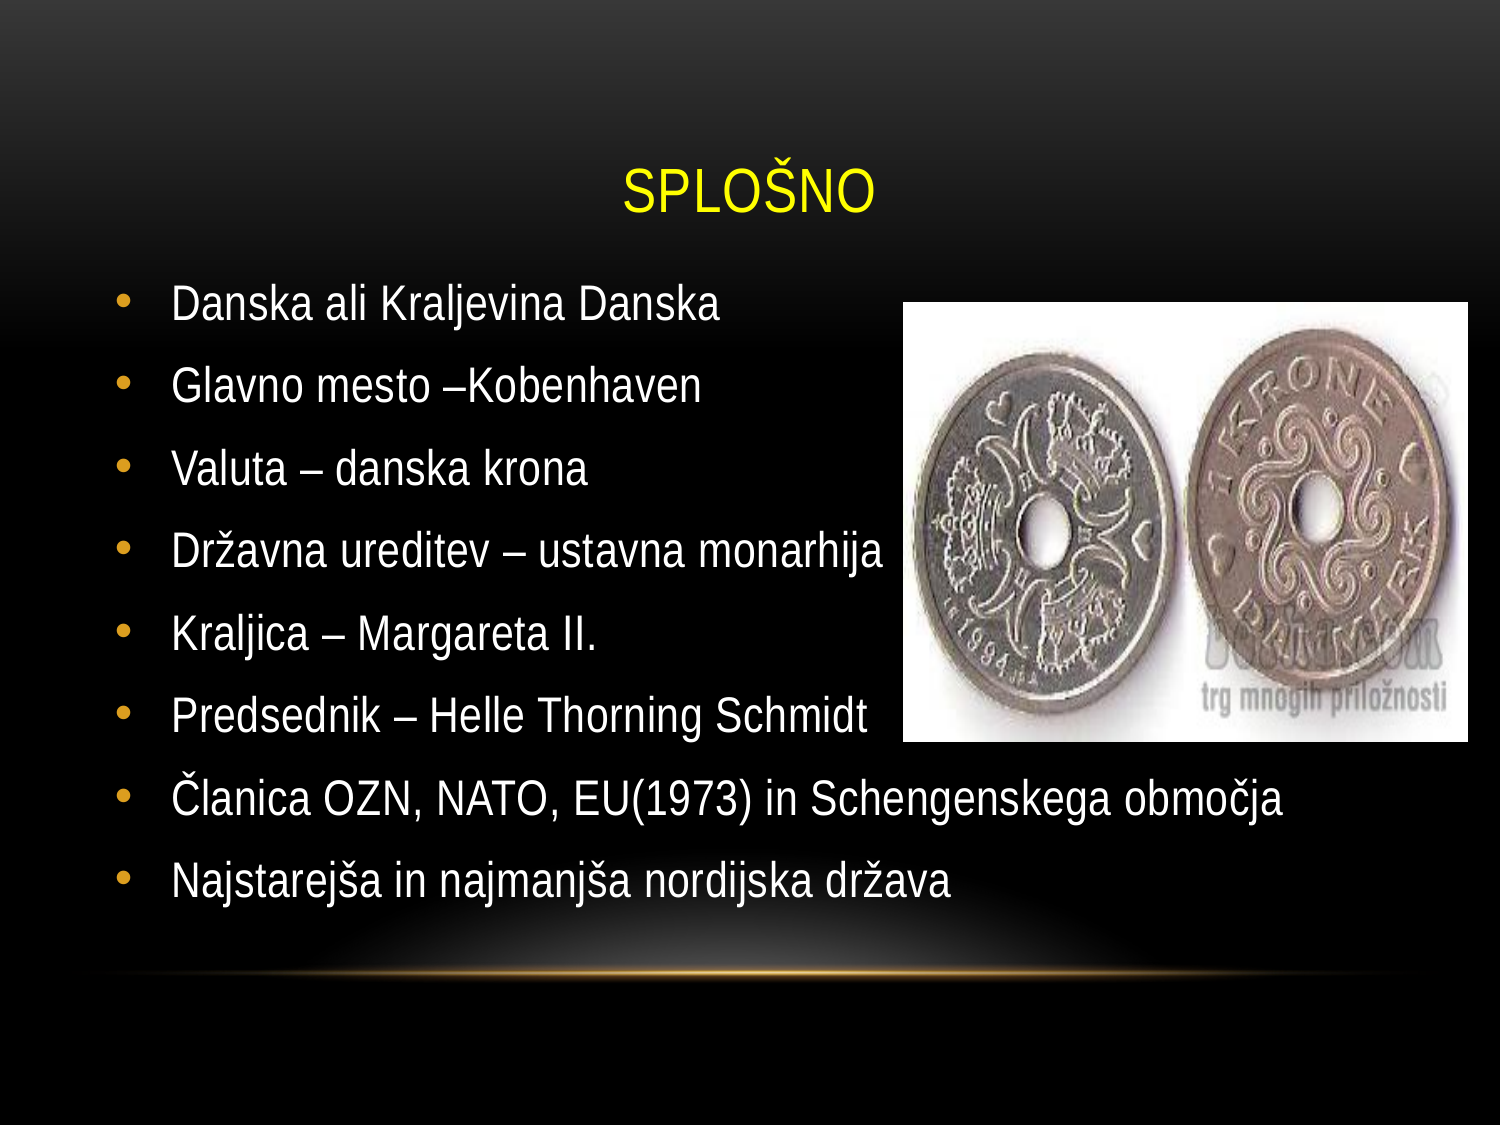

# splošno
Danska ali Kraljevina Danska
Glavno mesto –Kobenhaven
Valuta – danska krona
Državna ureditev – ustavna monarhija
Kraljica – Margareta II.
Predsednik – Helle Thorning Schmidt
Članica OZN, NATO, EU(1973) in Schengenskega območja
Najstarejša in najmanjša nordijska država